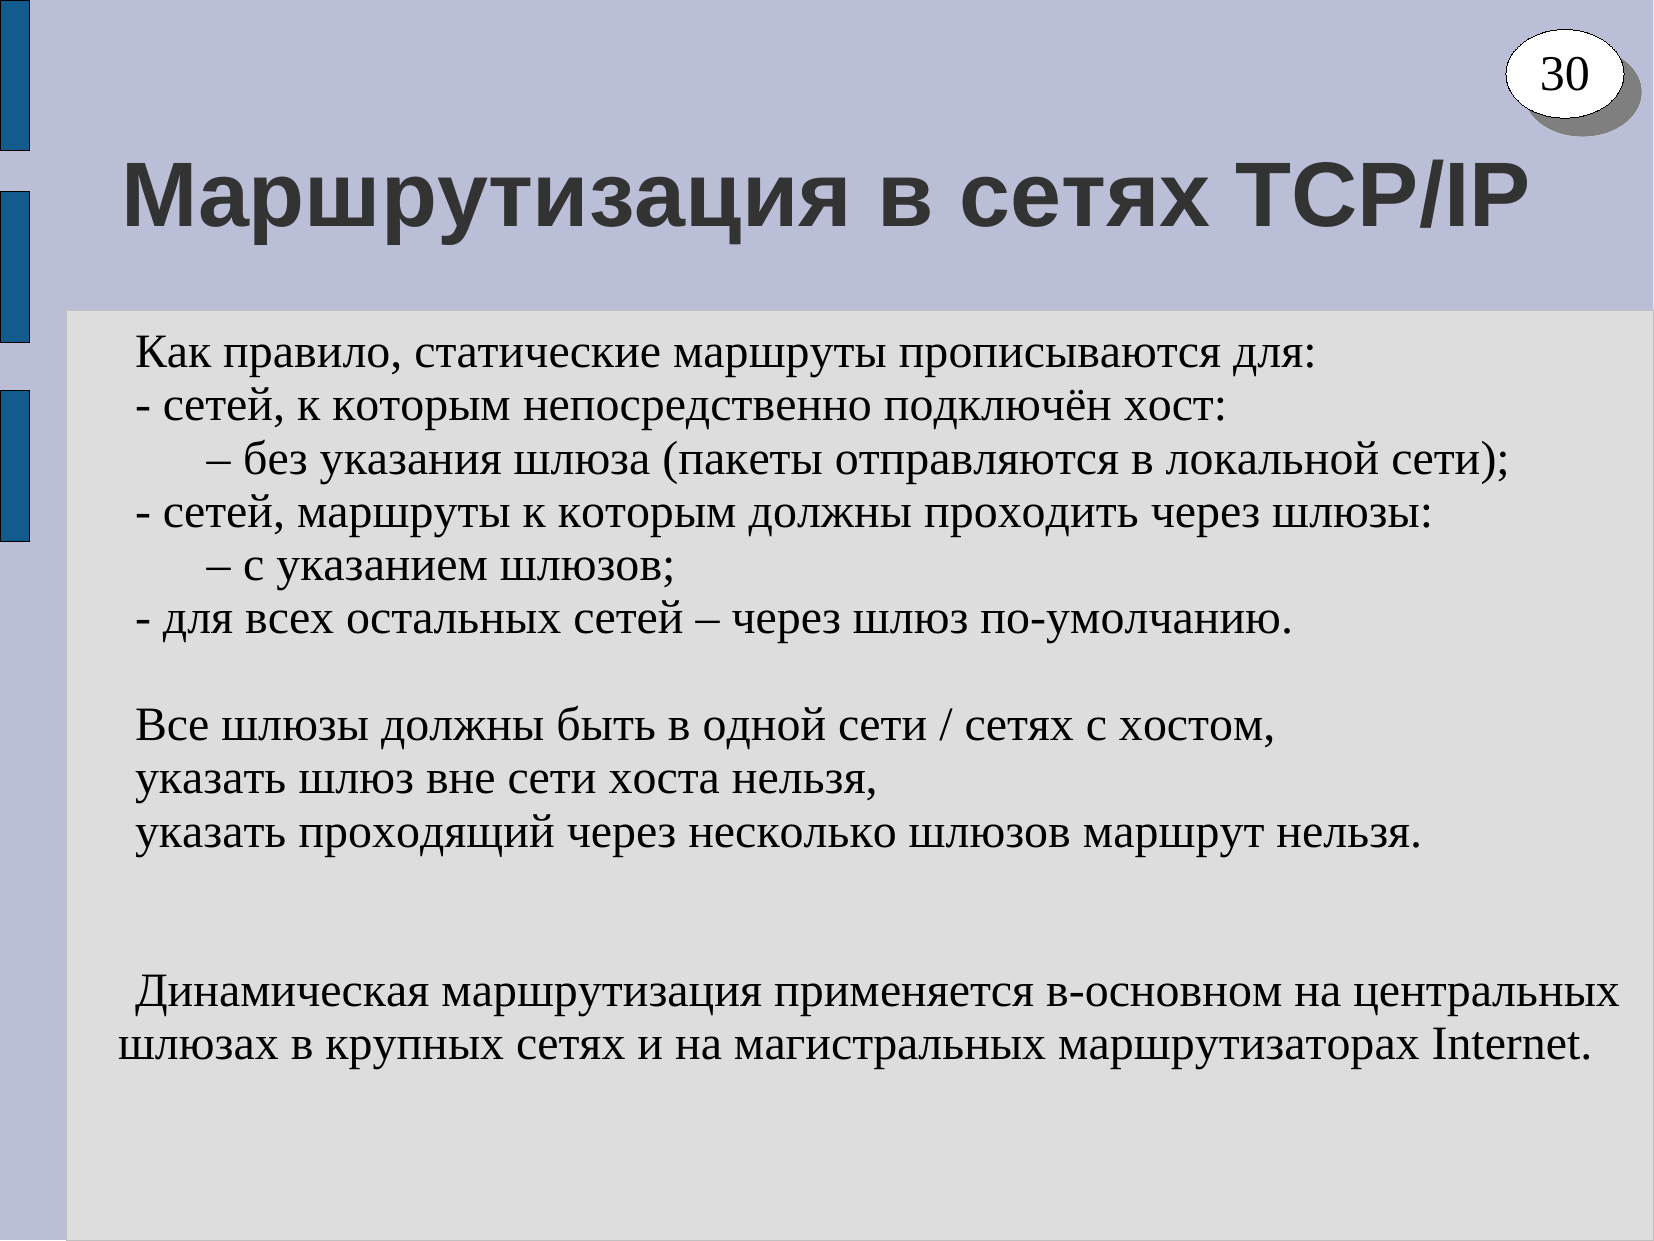

30
# Маршрутизация в сетях TCP/IP
Как правило, статические маршруты прописываются для:
- сетей, к которым непосредственно подключён хост:
 – без указания шлюза (пакеты отправляются в локальной сети);
- сетей, маршруты к которым должны проходить через шлюзы:
 – с указанием шлюзов;
- для всех остальных сетей – через шлюз по-умолчанию.
Все шлюзы должны быть в одной сети / сетях с хостом,
указать шлюз вне сети хоста нельзя,
указать проходящий через несколько шлюзов маршрут нельзя.
Динамическая маршрутизация применяется в-основном на центральных шлюзах в крупных сетях и на магистральных маршрутизаторах Internet.